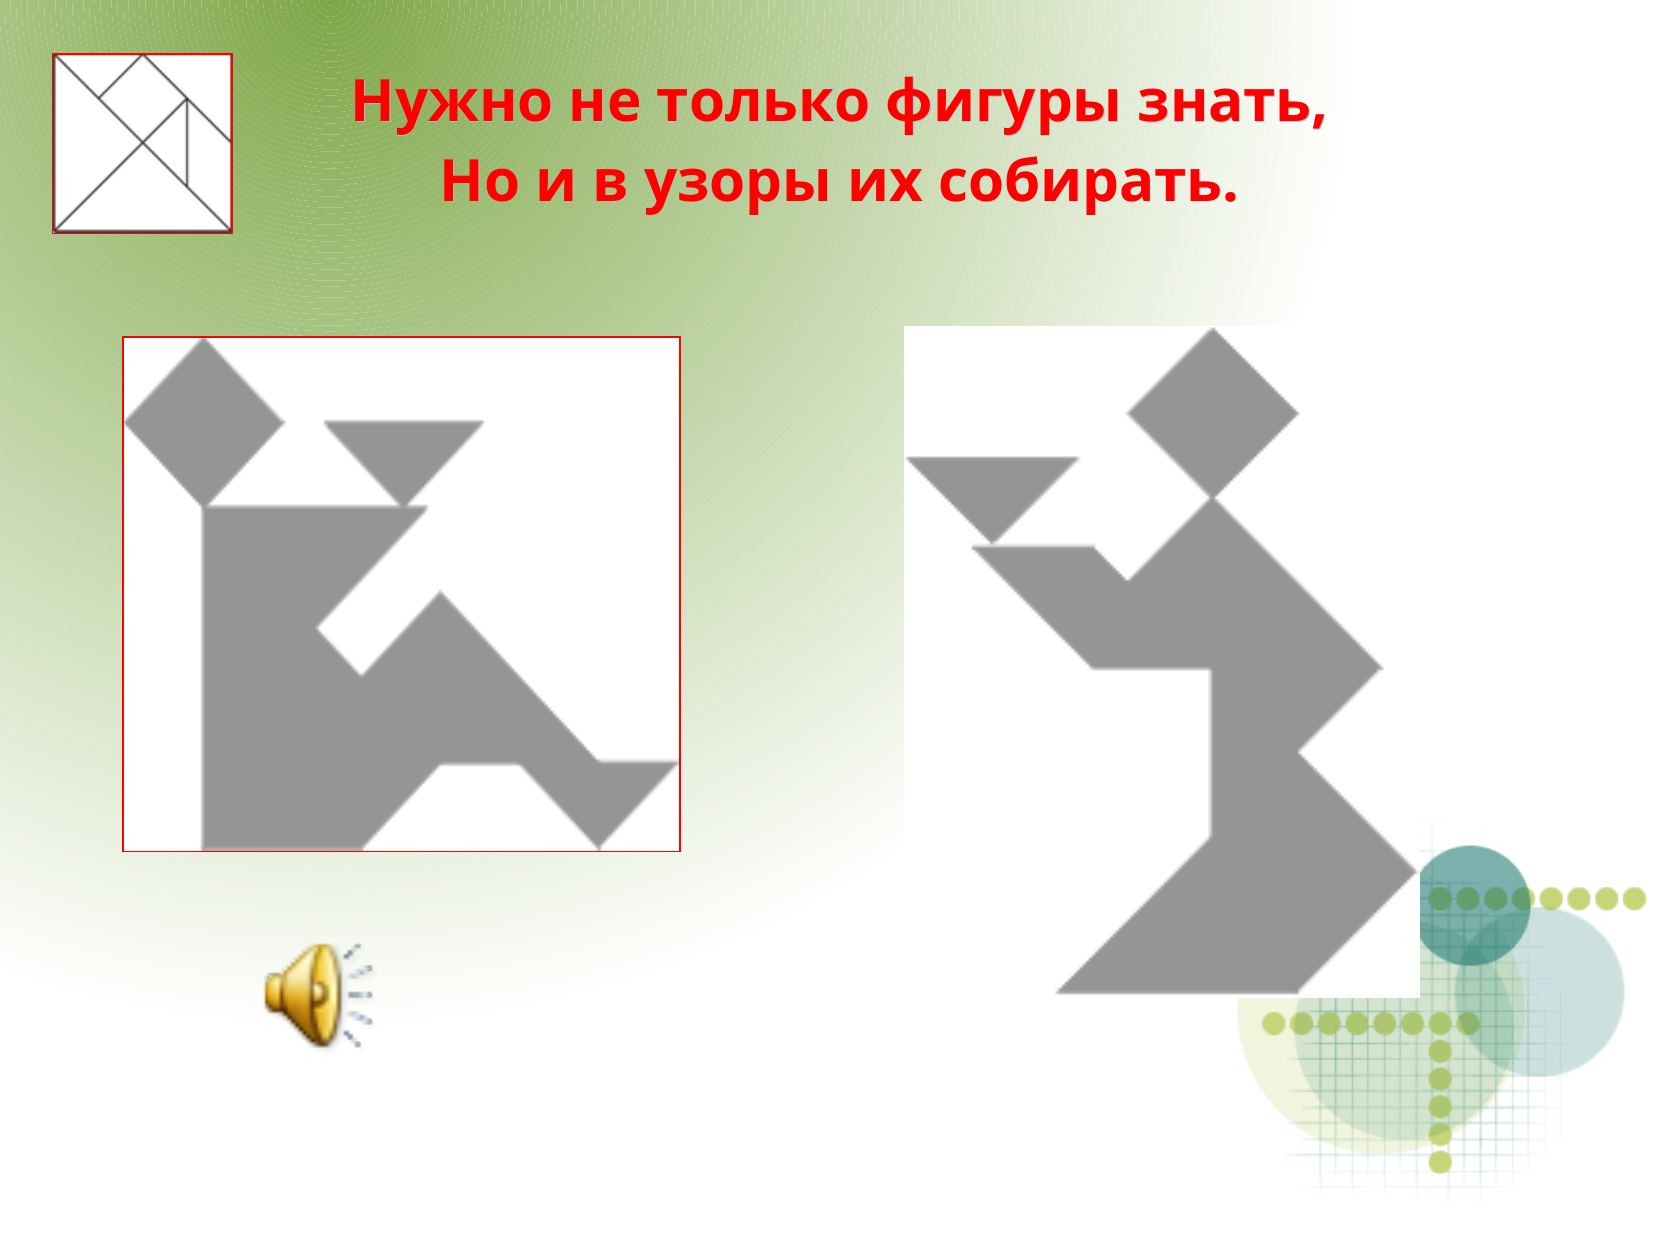

# Нужно не только фигуры знать, Но и в узоры их собирать.